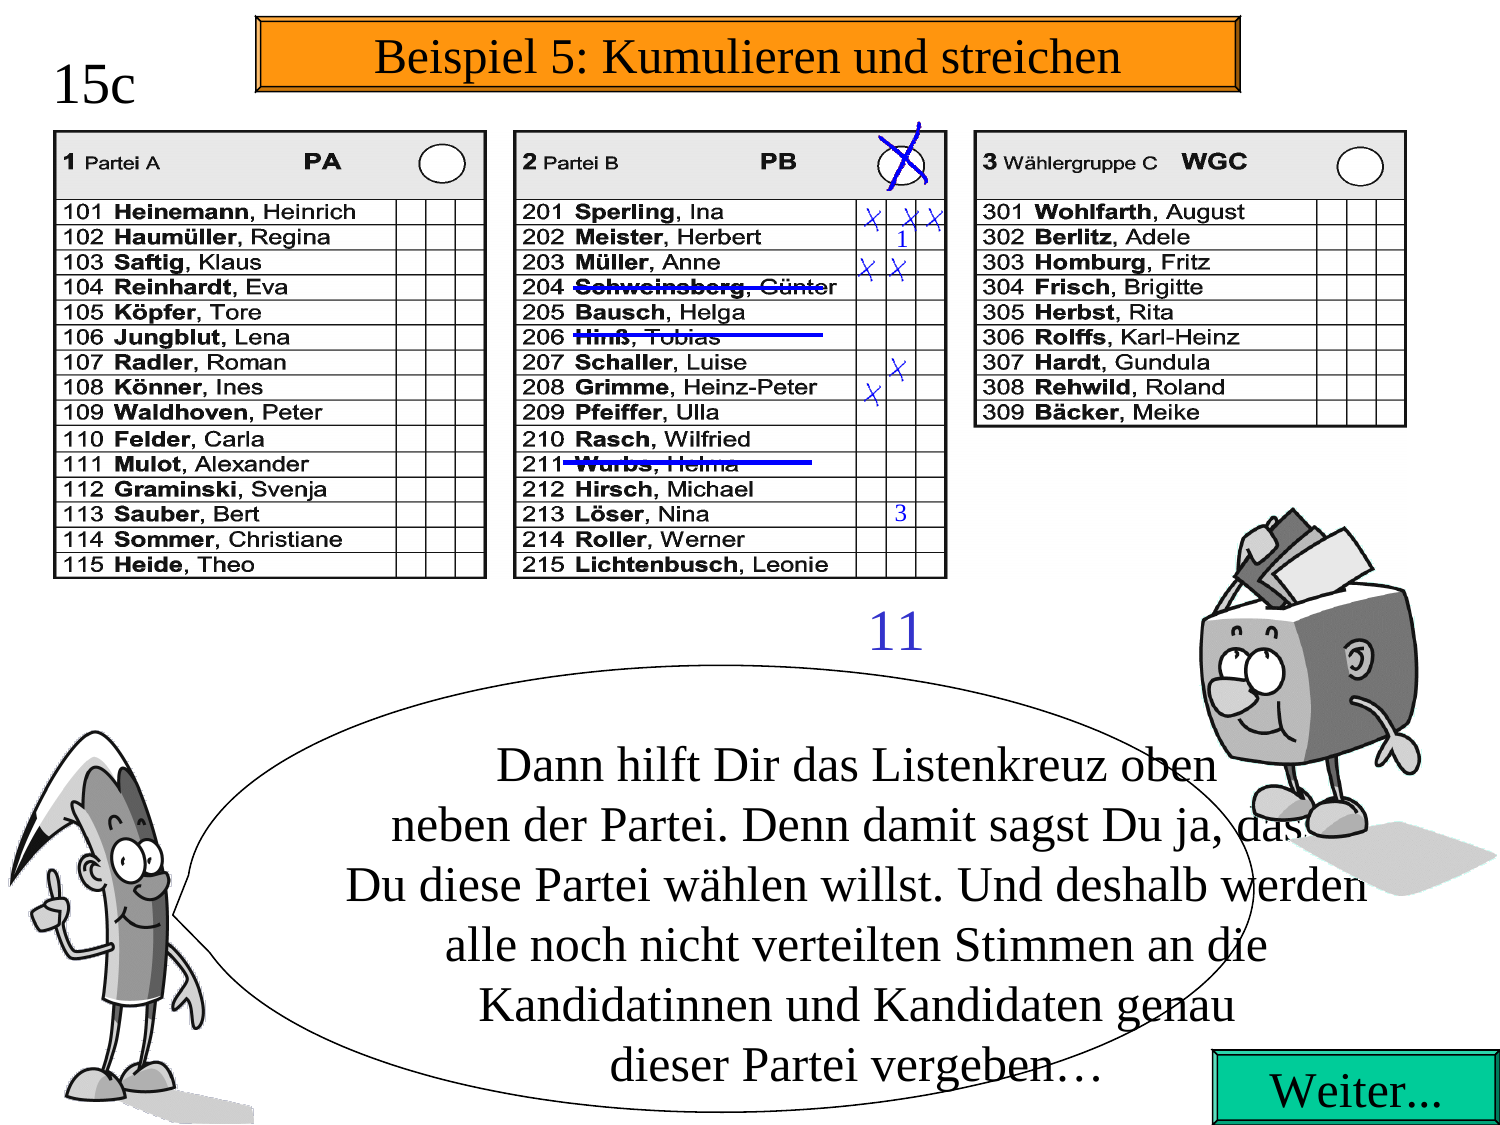

Beispiel 5: Kumulieren und streichen
15c
1
3
11
Dann hilft Dir das Listenkreuz oben
neben der Partei. Denn damit sagst Du ja, dass
Du diese Partei wählen willst. Und deshalb werden
alle noch nicht verteilten Stimmen an die
Kandidatinnen und Kandidaten genau
dieser Partei vergeben…
Weiter...